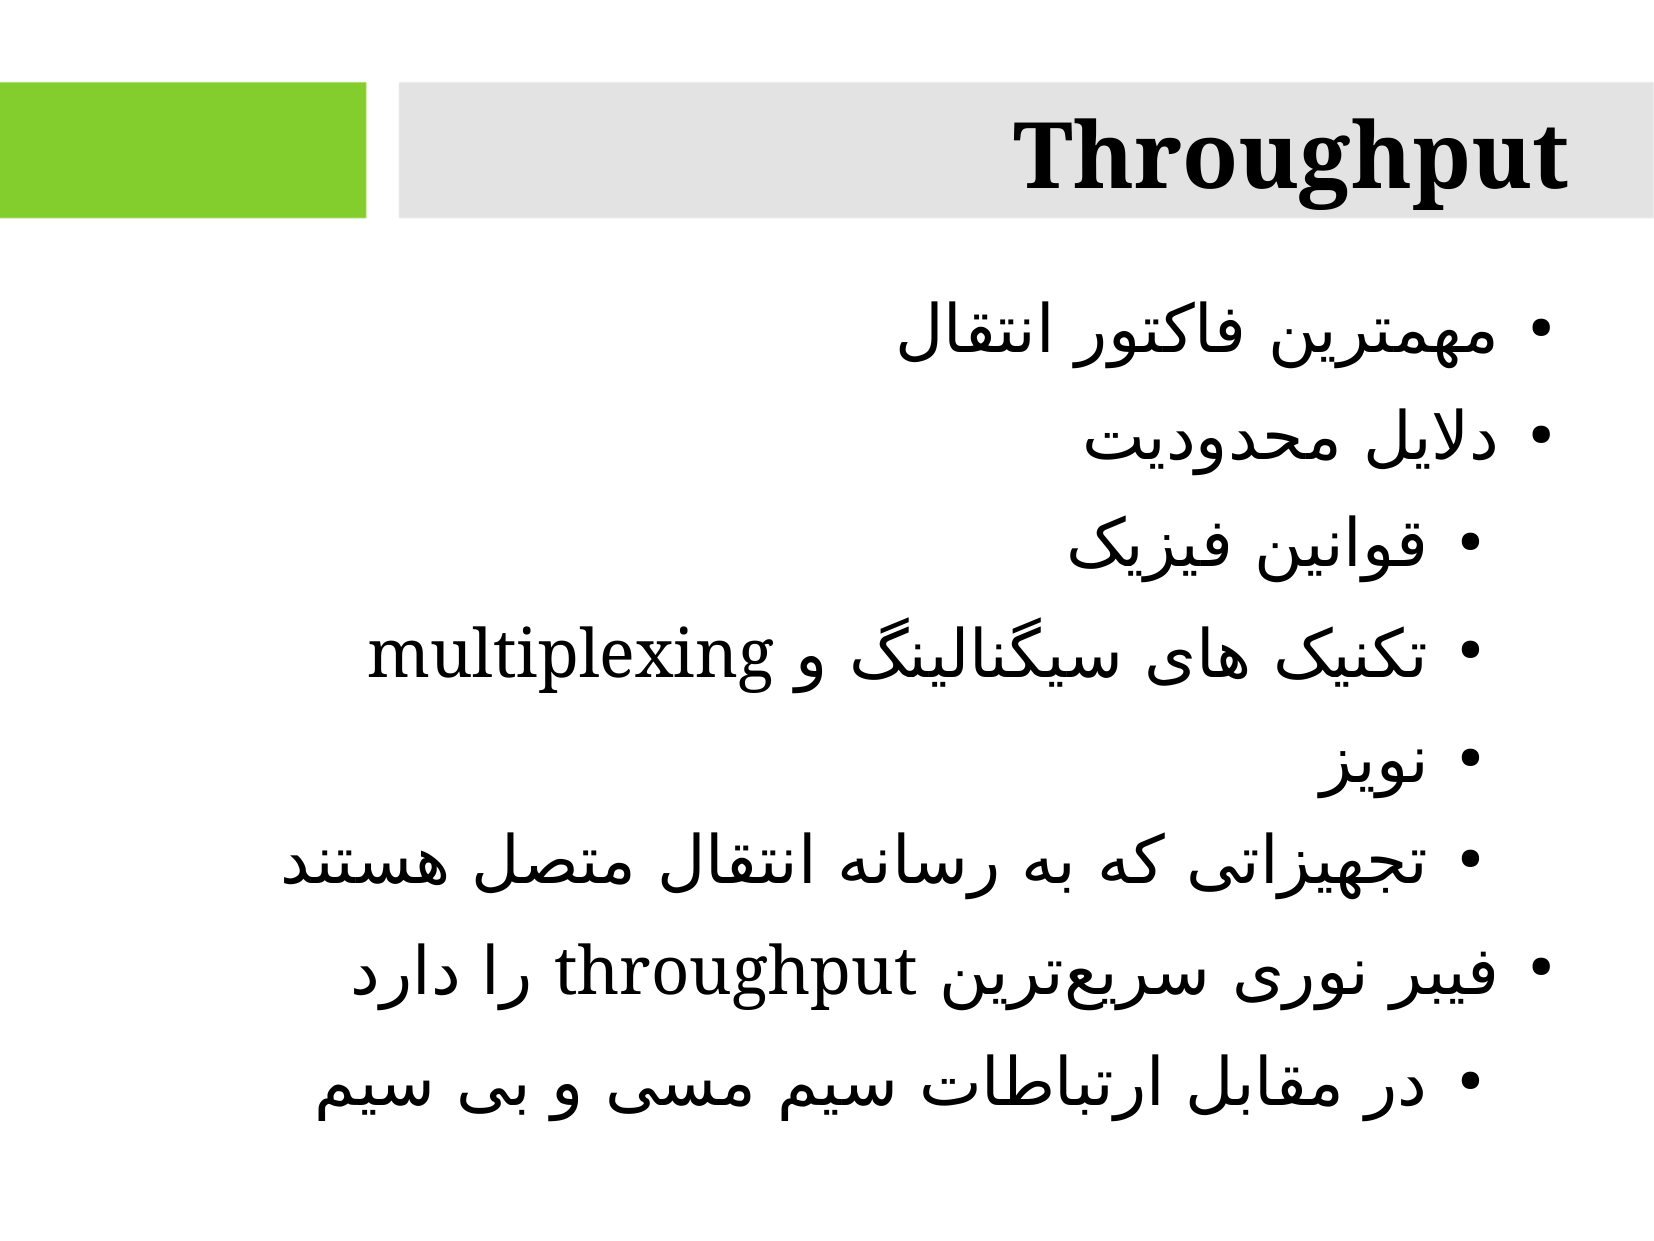

# Throughput
مهمترین فاکتور انتقال
دلایل محدودیت
قوانین فیزیک
تکنیک های سیگنالینگ و multiplexing
نویز
تجهیزاتی که به رسانه انتقال متصل هستند
فیبر نوری سریع‌ترین throughput را دارد
در مقابل ارتباطات سیم مسی و بی سیم